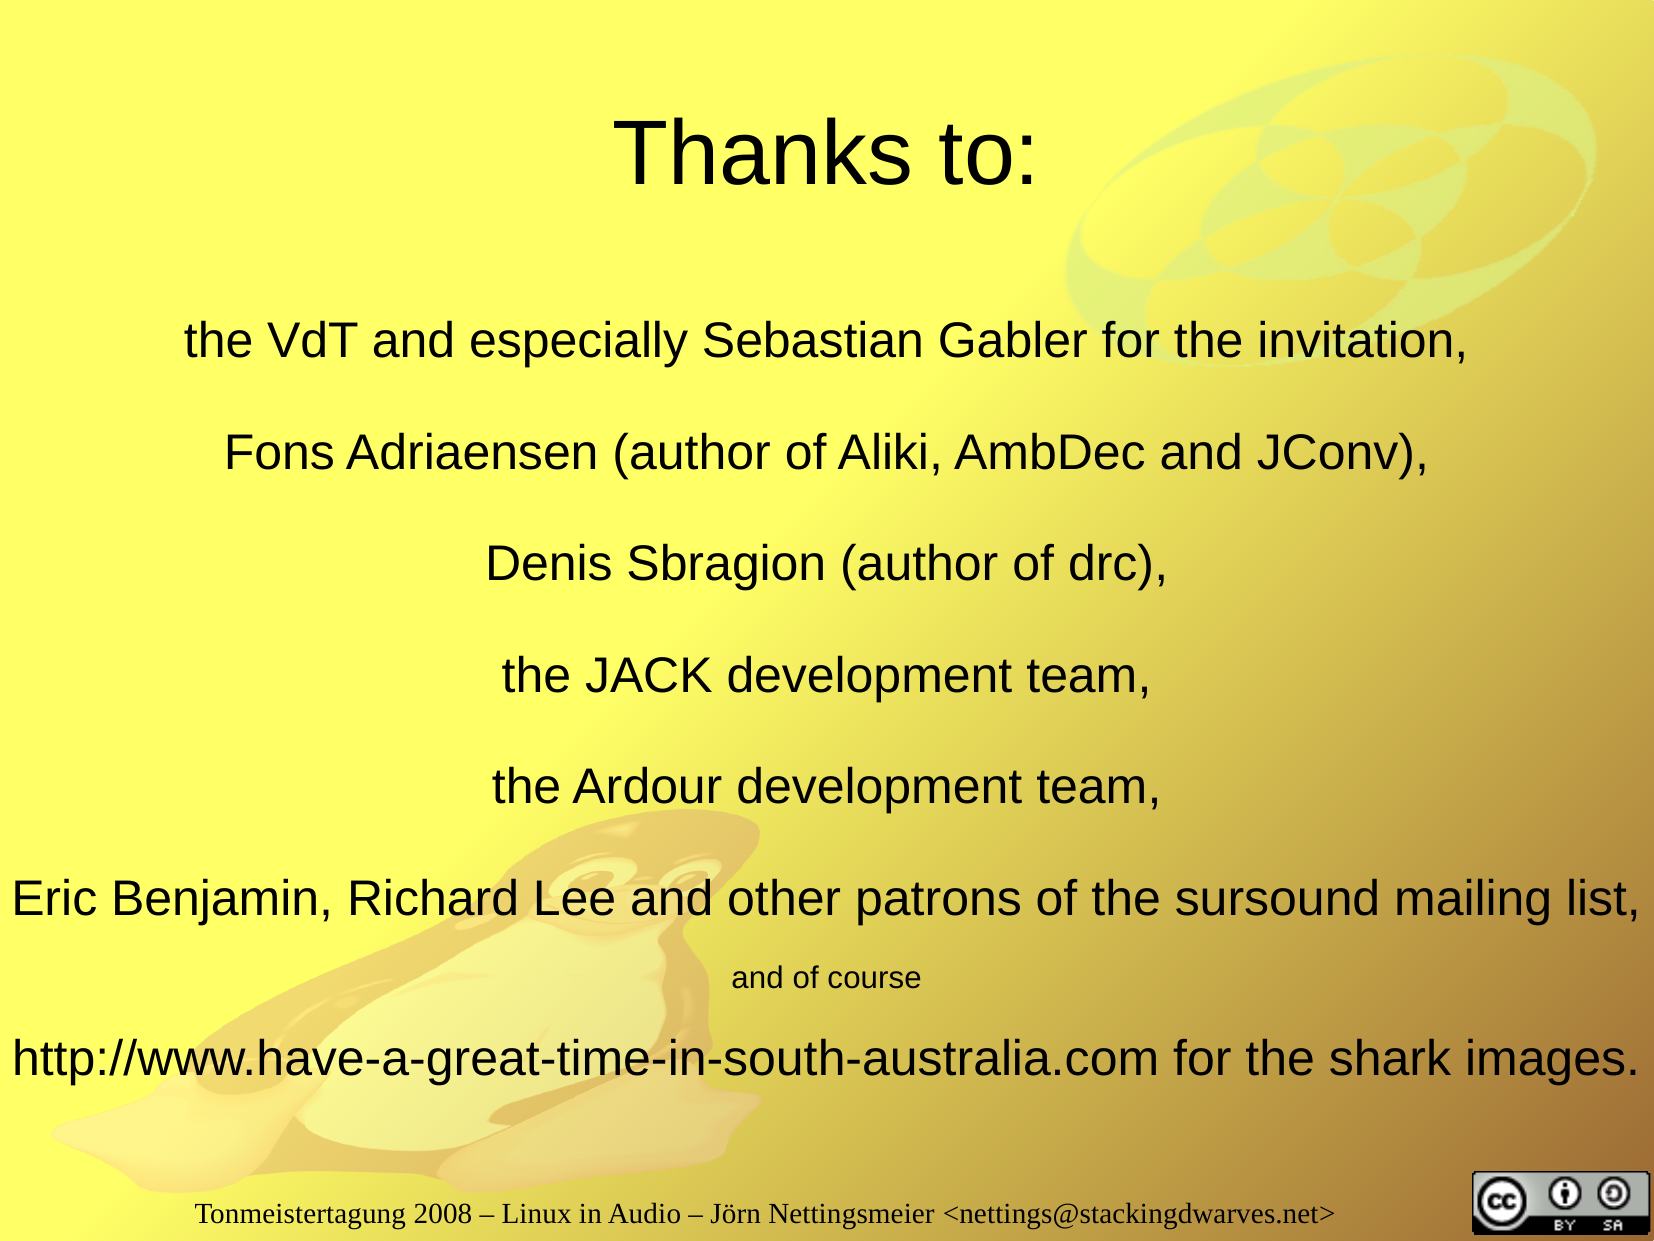

# Thanks to:
the VdT and especially Sebastian Gabler for the invitation,
Fons Adriaensen (author of Aliki, AmbDec and JConv),
Denis Sbragion (author of drc),
the JACK development team,
the Ardour development team,
Eric Benjamin, Richard Lee and other patrons of the sursound mailing list,
and of course
http://www.have-a-great-time-in-south-australia.com for the shark images.